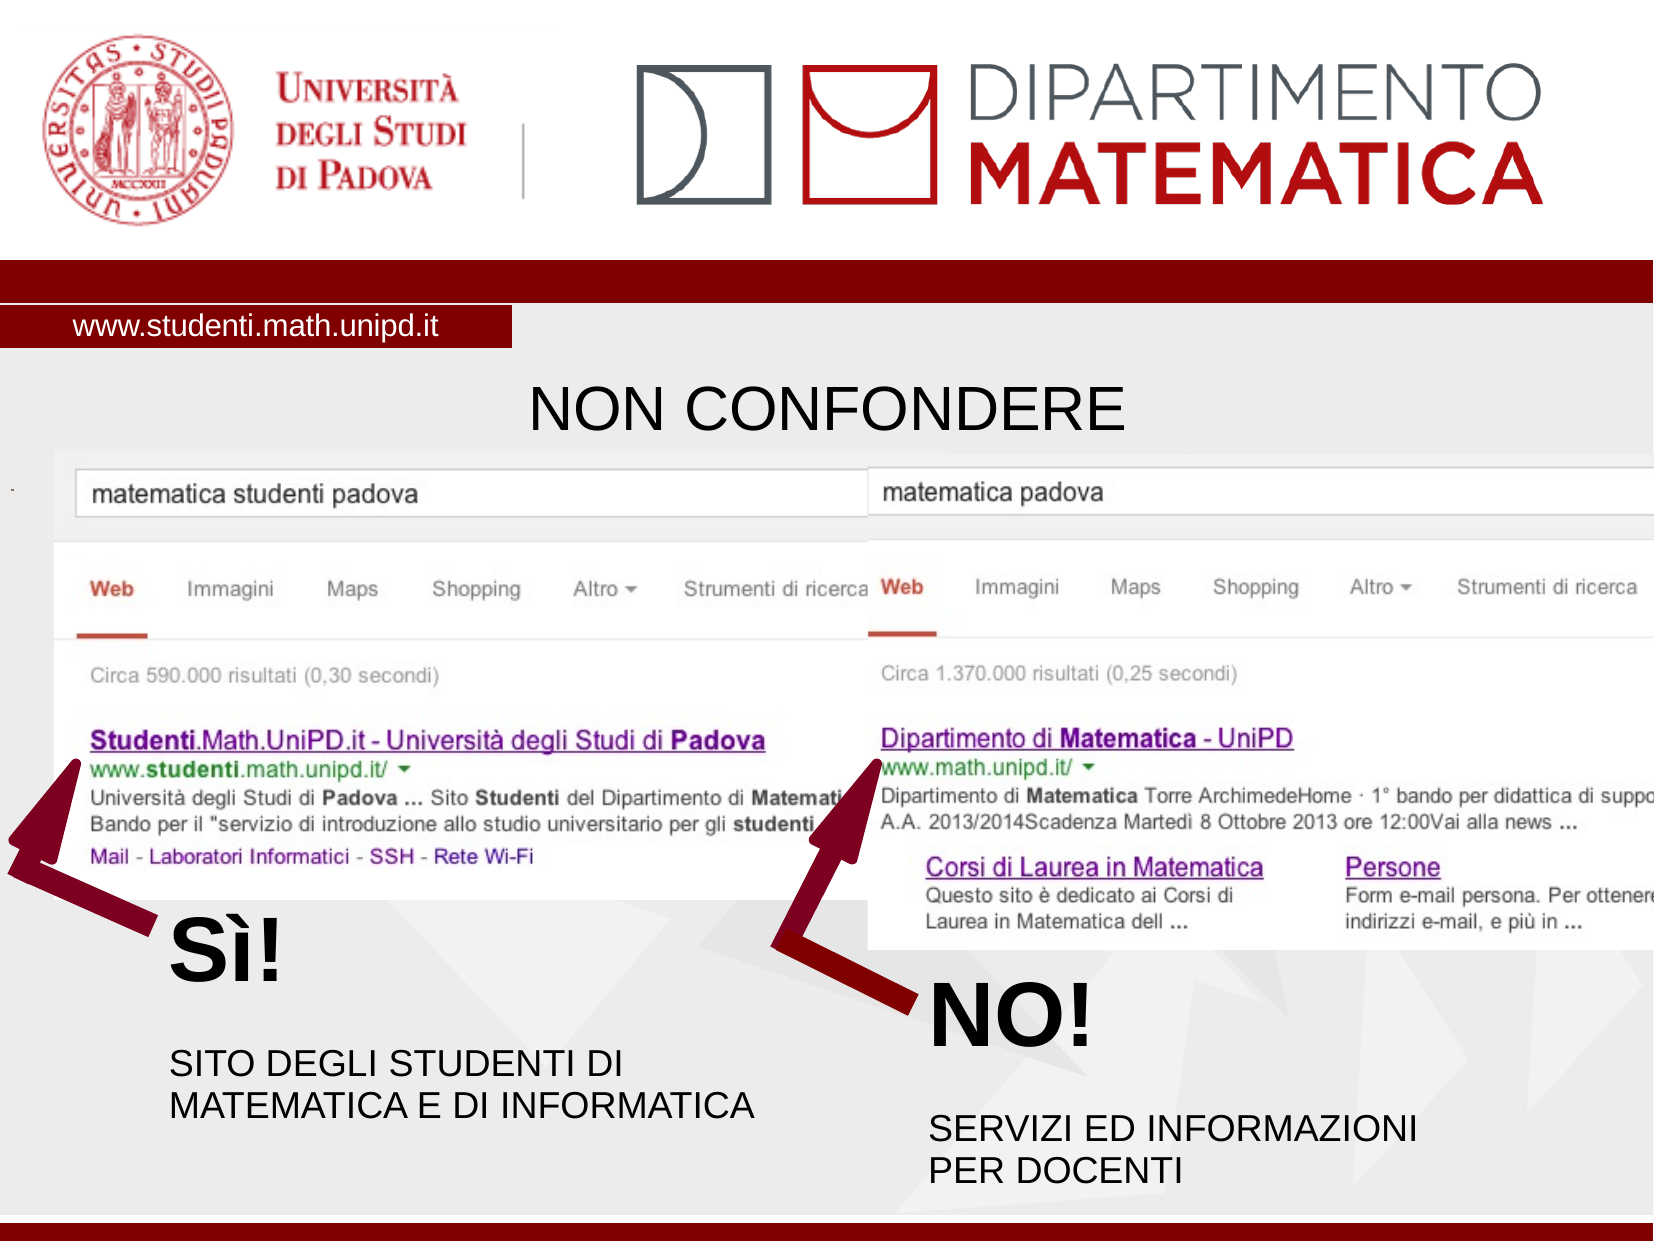

| |
| --- |
www.studenti.math.unipd.it
NON CONFONDERE
Sì!
SITO DEGLI STUDENTI DI MATEMATICA E DI INFORMATICA
NO!
SERVIZI ED INFORMAZIONI
PER DOCENTI
| |
| --- |